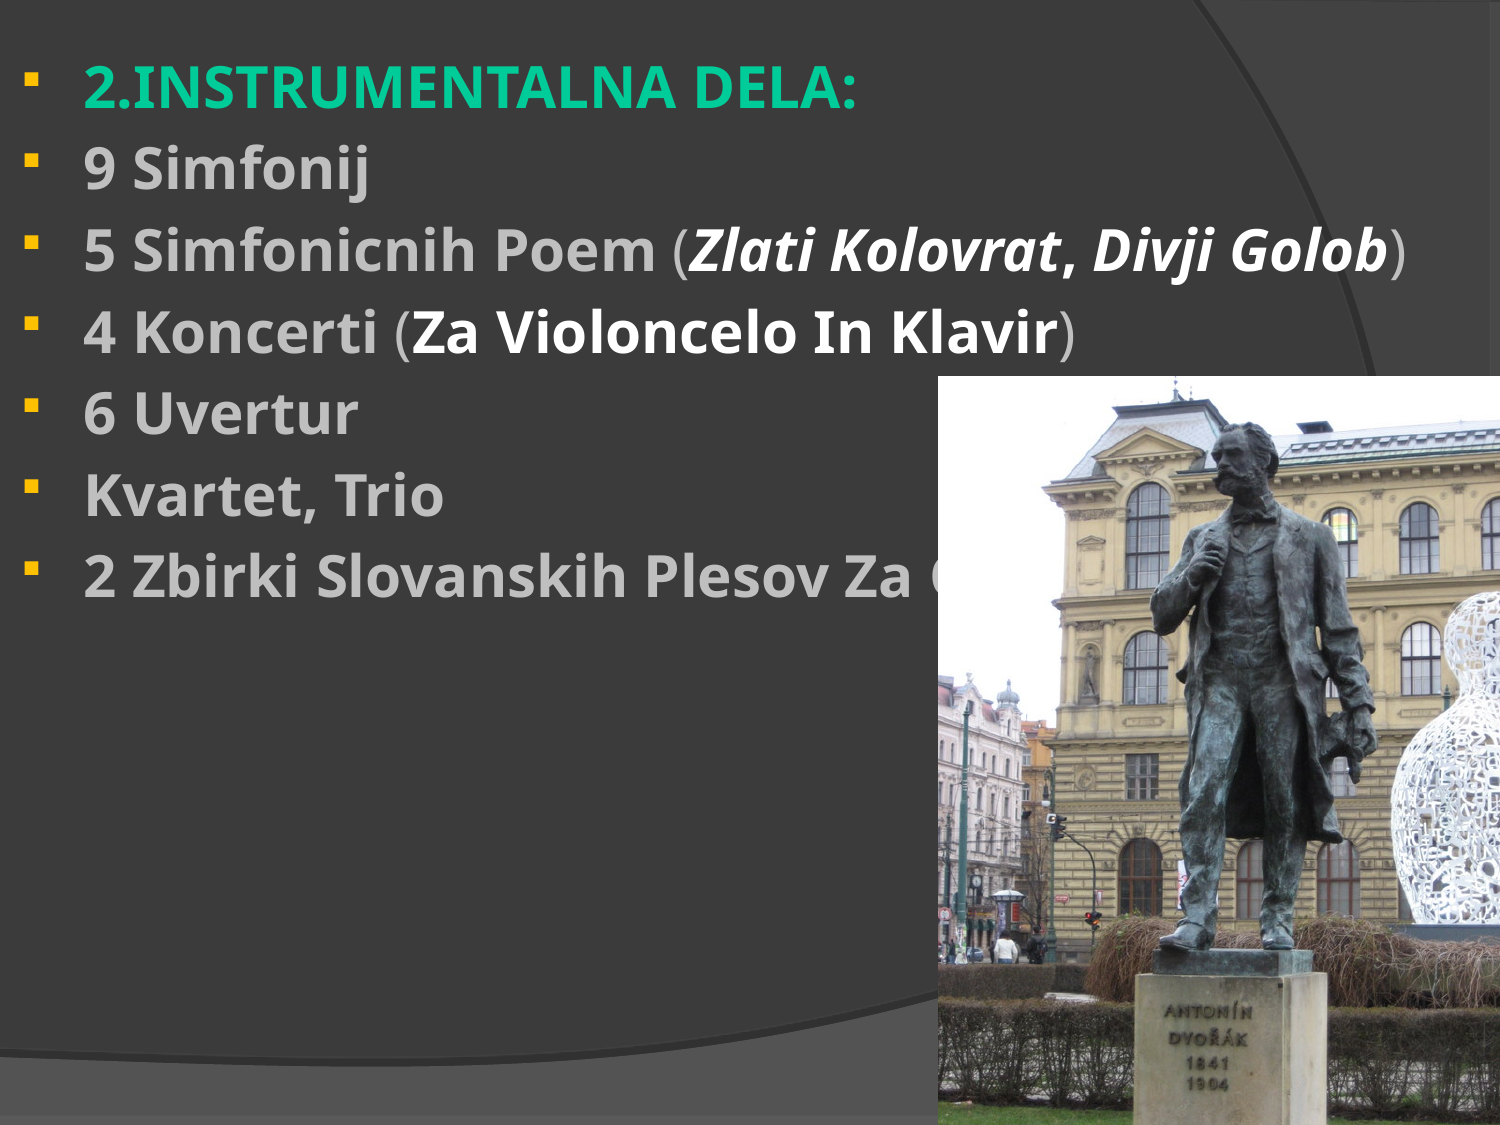

2.INSTRUMENTALNA DELA:
9 Simfonij
5 Simfonicnih Poem (Zlati Kolovrat, Divji Golob)
4 Koncerti (Za Violoncelo In Klavir)
6 Uvertur
Kvartet, Trio
2 Zbirki Slovanskih Plesov Za Orkester
#